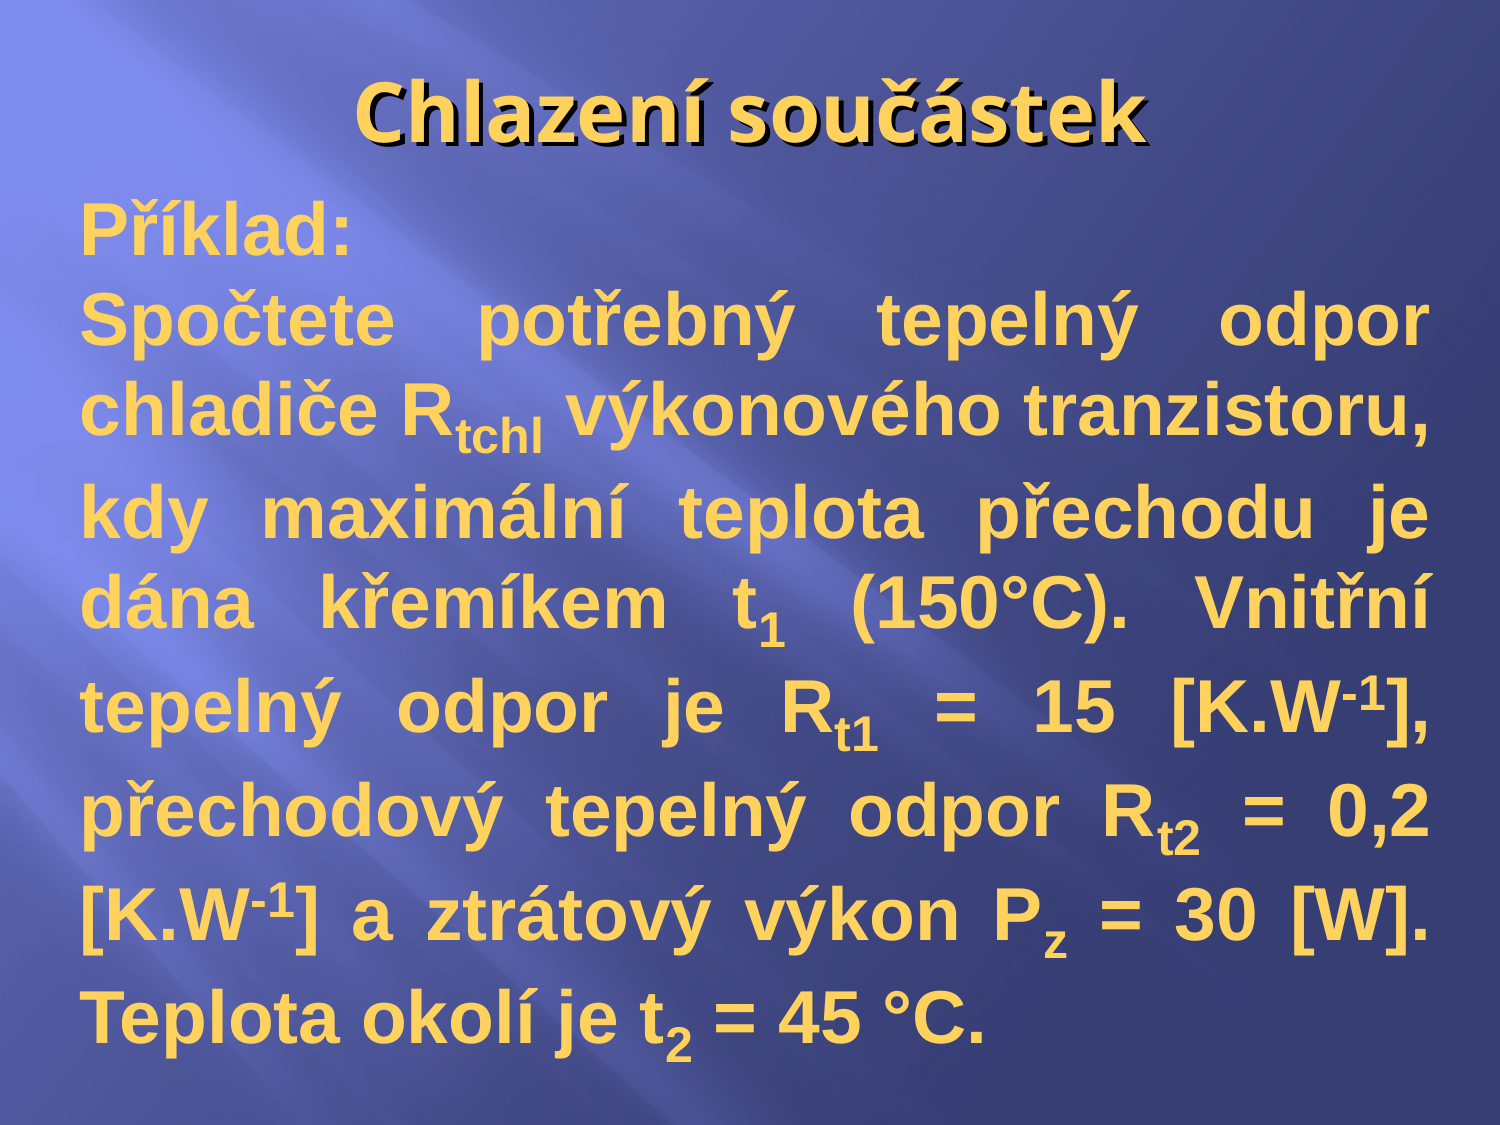

# Chlazení součástek
Příklad:
Spočtete potřebný tepelný odpor chladiče Rtchl výkonového tranzistoru, kdy maximální teplota přechodu je dána křemíkem t1 (150°C). Vnitřní tepelný odpor je Rt1 = 15 [K.W-1], přechodový tepelný odpor Rt2 = 0,2 [K.W-1] a ztrátový výkon Pz = 30 [W]. Teplota okolí je t2 = 45 °C.